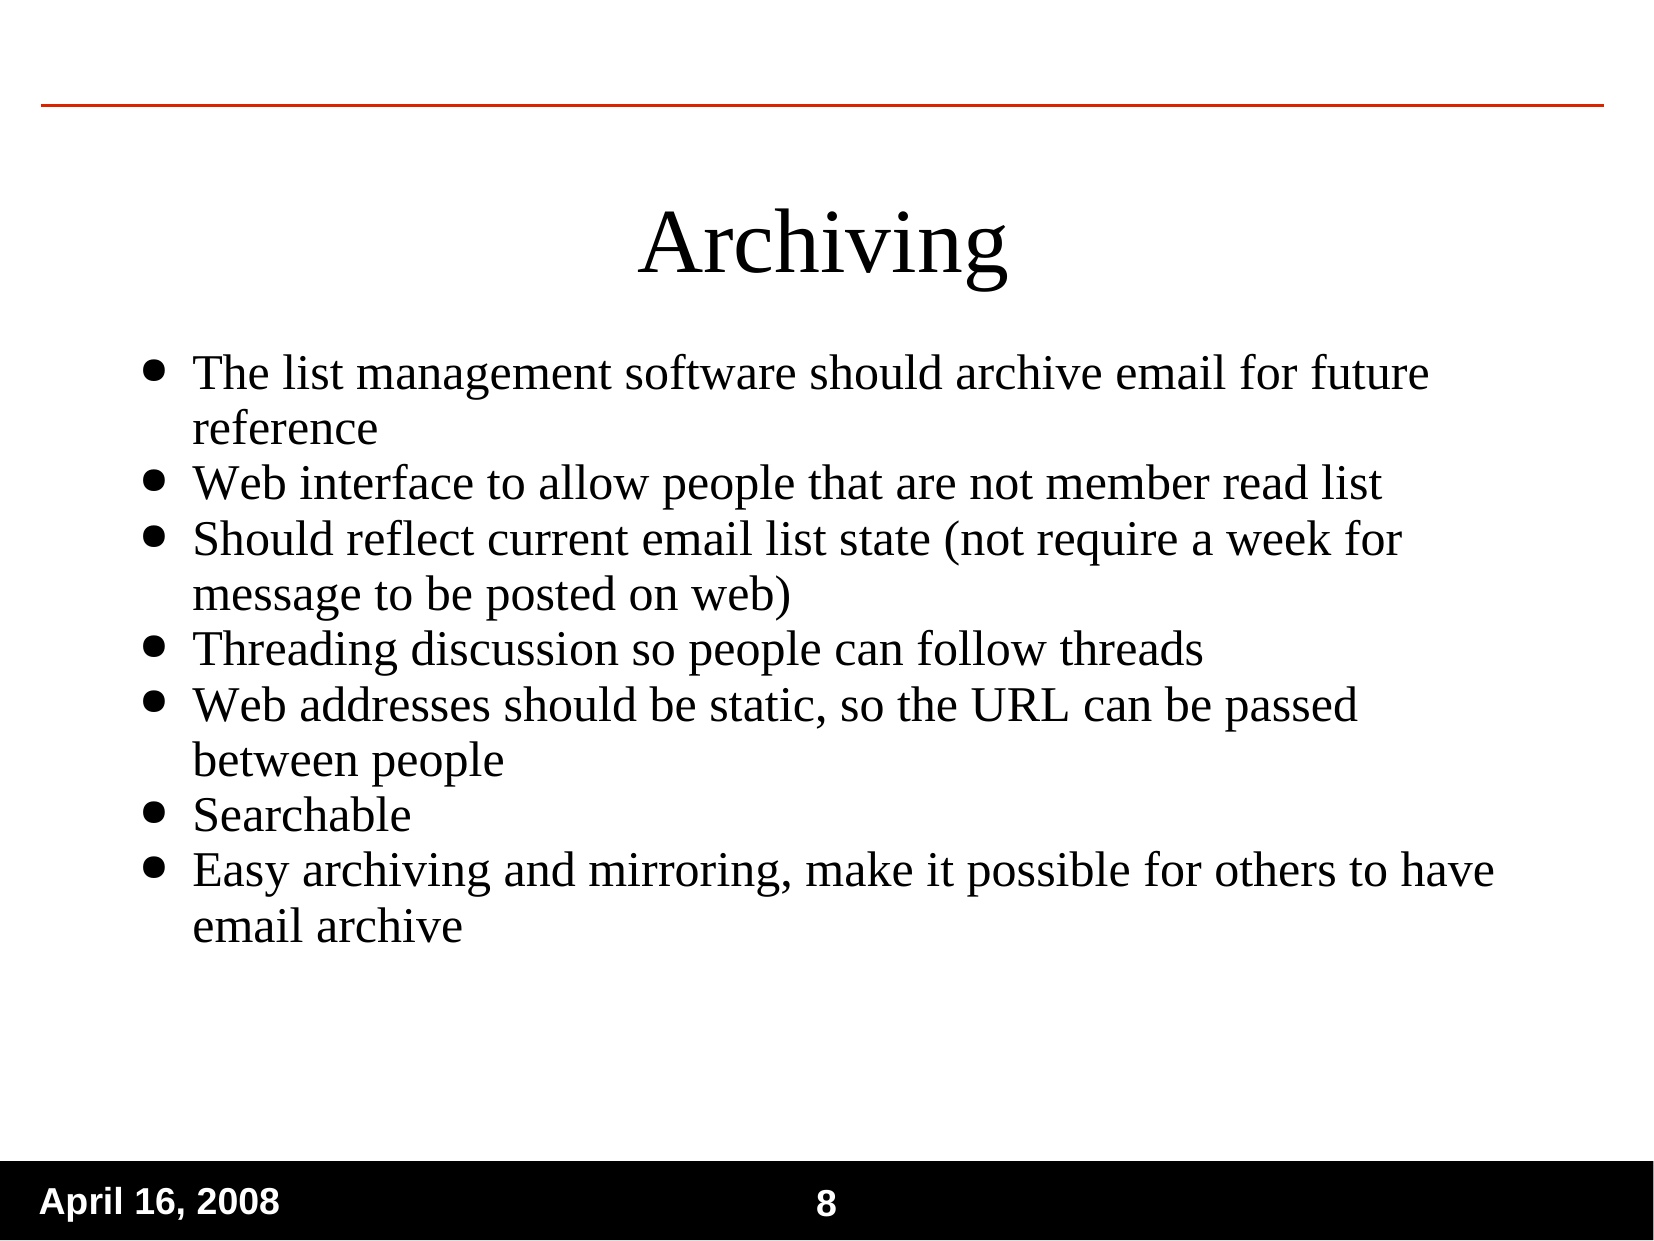

# Archiving
The list management software should archive email for future reference
Web interface to allow people that are not member read list
Should reflect current email list state (not require a week for message to be posted on web)
Threading discussion so people can follow threads
Web addresses should be static, so the URL can be passed between people
Searchable
Easy archiving and mirroring, make it possible for others to have email archive